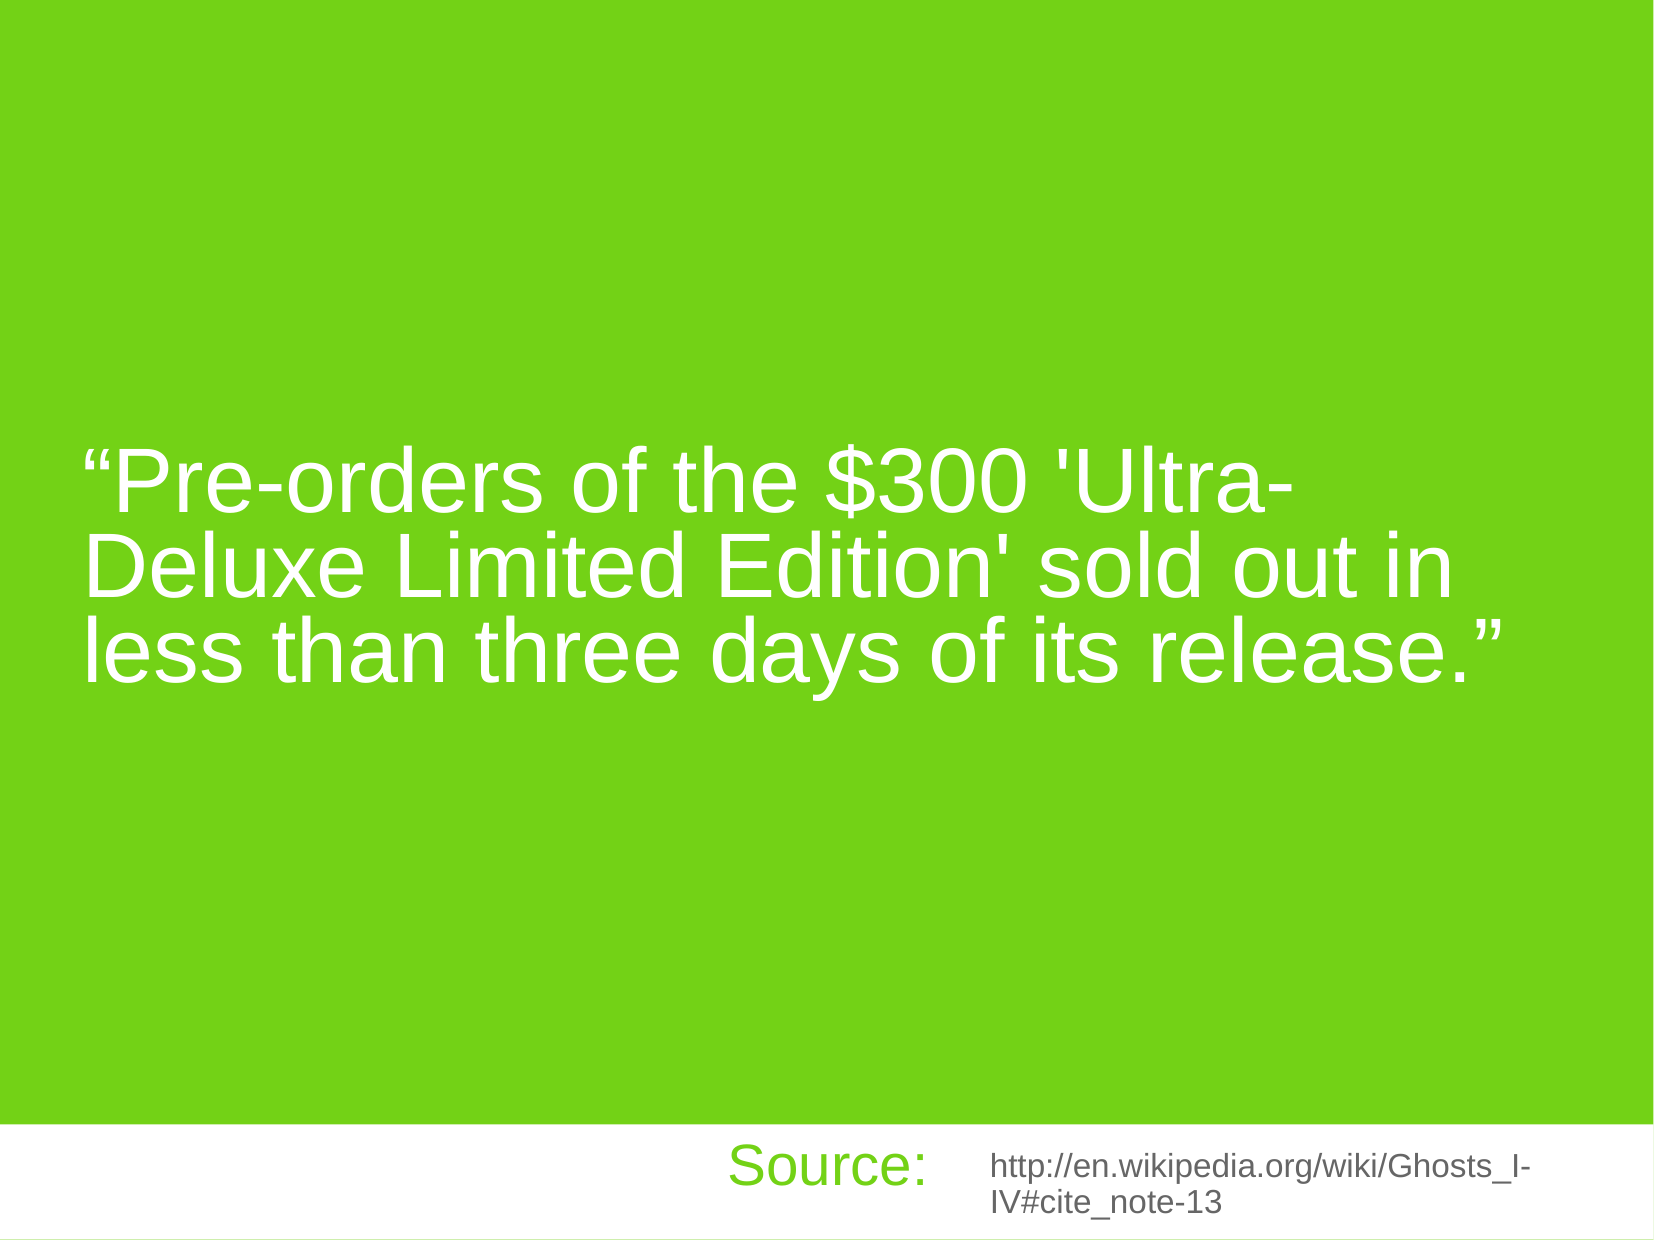

# “Pre-orders of the $300 'Ultra-Deluxe Limited Edition' sold out in less than three days of its release.”
http://en.wikipedia.org/wiki/Ghosts_I-IV#cite_note-13